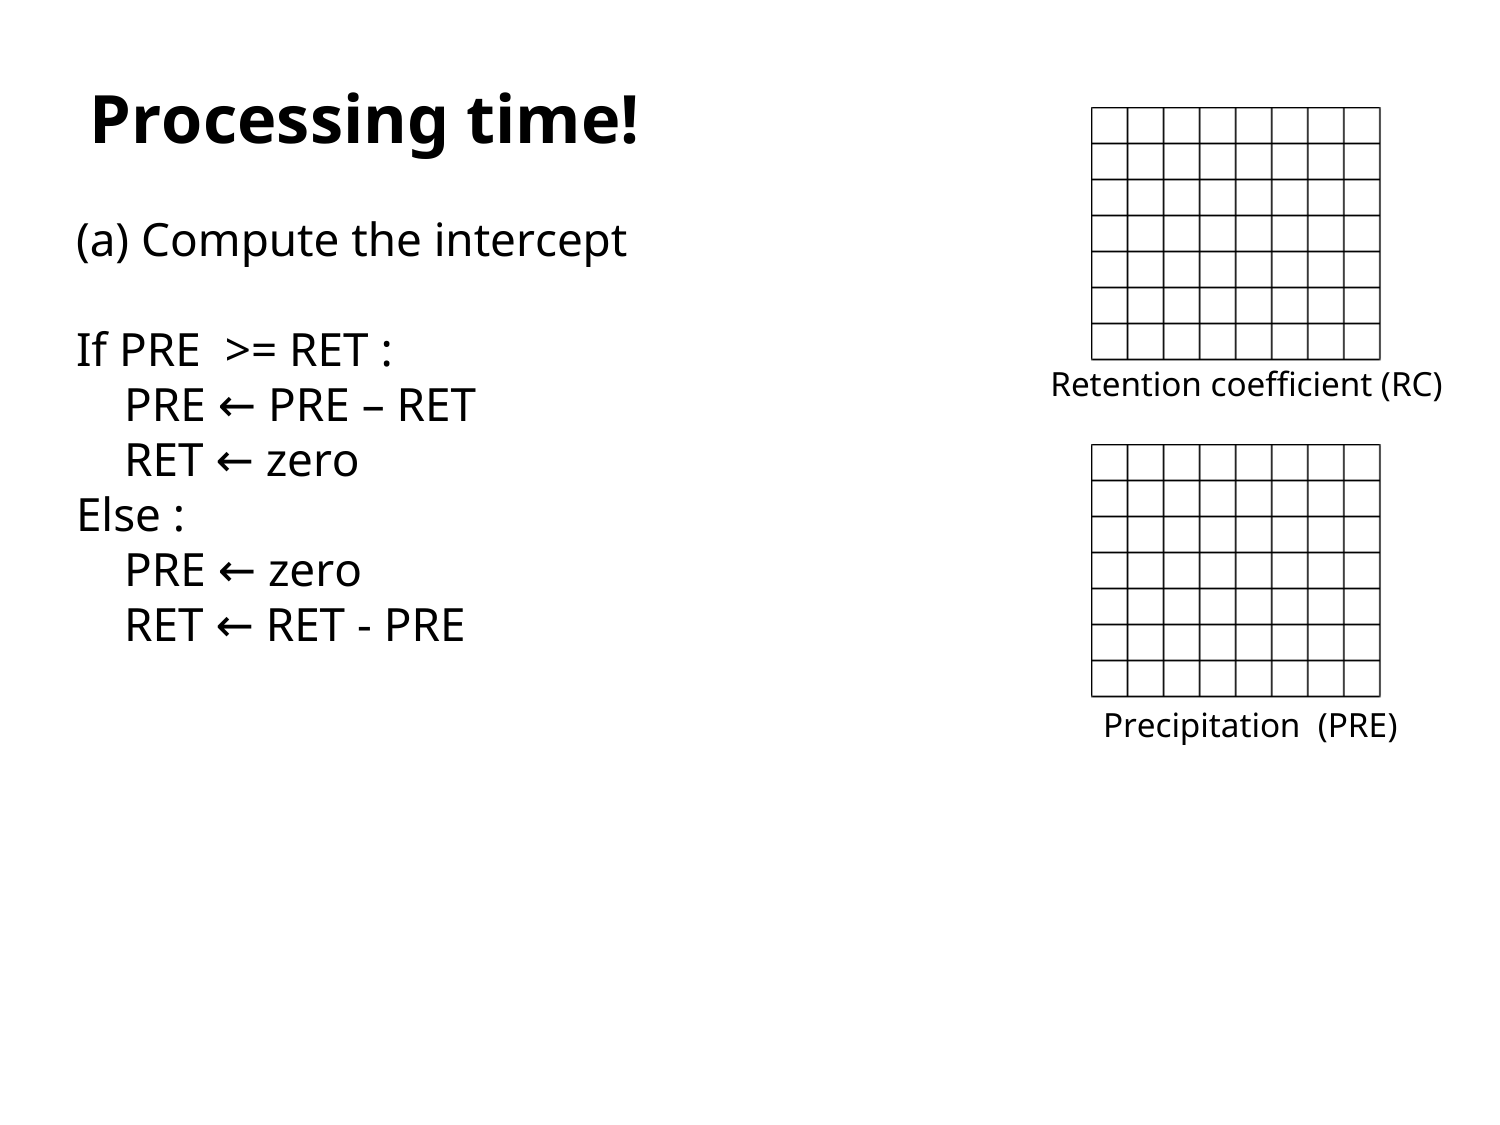

Processing time!
(a) Compute the intercept
If PRE >= RET :
 PRE ← PRE – RET
 RET ← zero
Else :
 PRE ← zero
 RET ← RET - PRE
Retention coefficient (RC)
Precipitation (PRE)